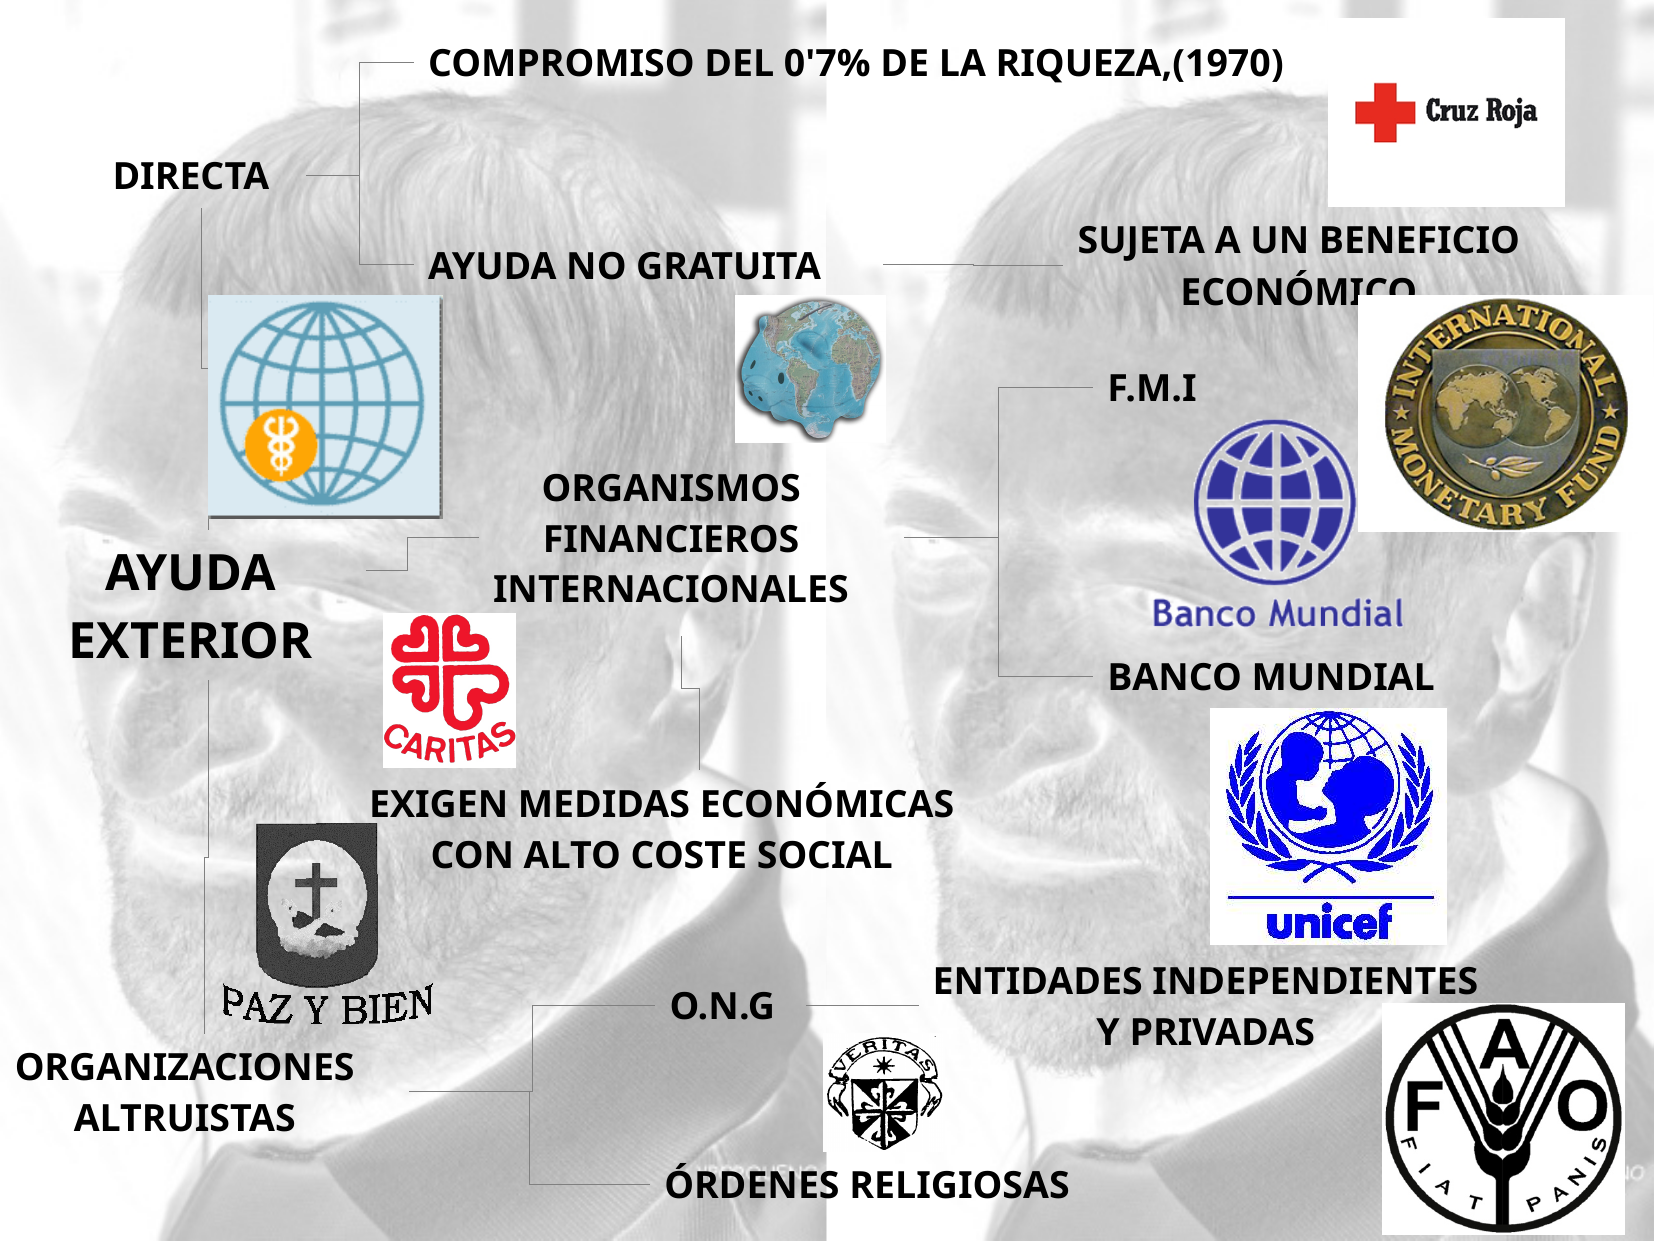

COMPROMISO DEL 0'7% DE LA RIQUEZA,(1970)
DIRECTA
SUJETA A UN BENEFICIO
ECONÓMICO
AYUDA NO GRATUITA
F.M.I
ORGANISMOS
FINANCIEROS
INTERNACIONALES
AYUDA
EXTERIOR
BANCO MUNDIAL
EXIGEN MEDIDAS ECONÓMICAS
CON ALTO COSTE SOCIAL
ENTIDADES INDEPENDIENTES
Y PRIVADAS
O.N.G
ORGANIZACIONES
ALTRUISTAS
ÓRDENES RELIGIOSAS